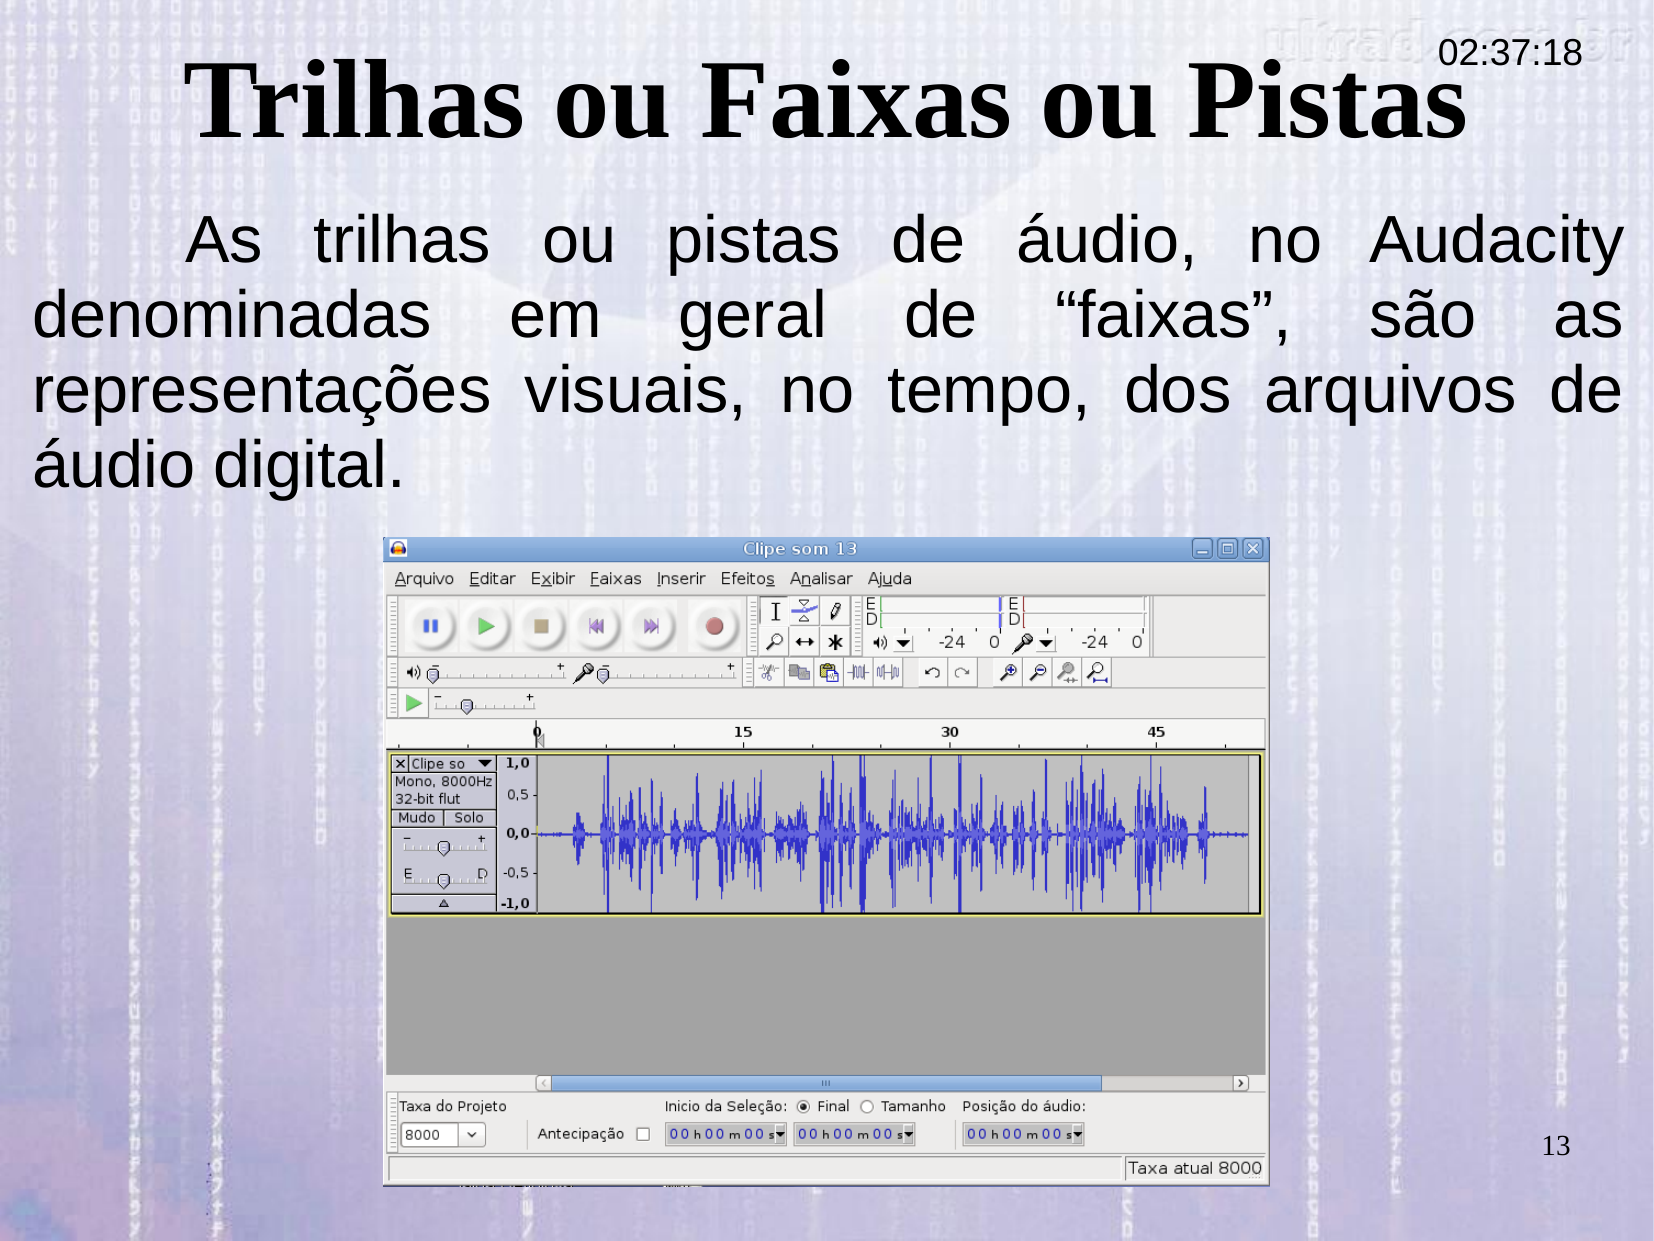

02:22:19
Trilhas ou Faixas ou Pistas
 As trilhas ou pistas de áudio, no Audacity denominadas em geral de “faixas”, são as representações visuais, no tempo, dos arquivos de áudio digital.
13